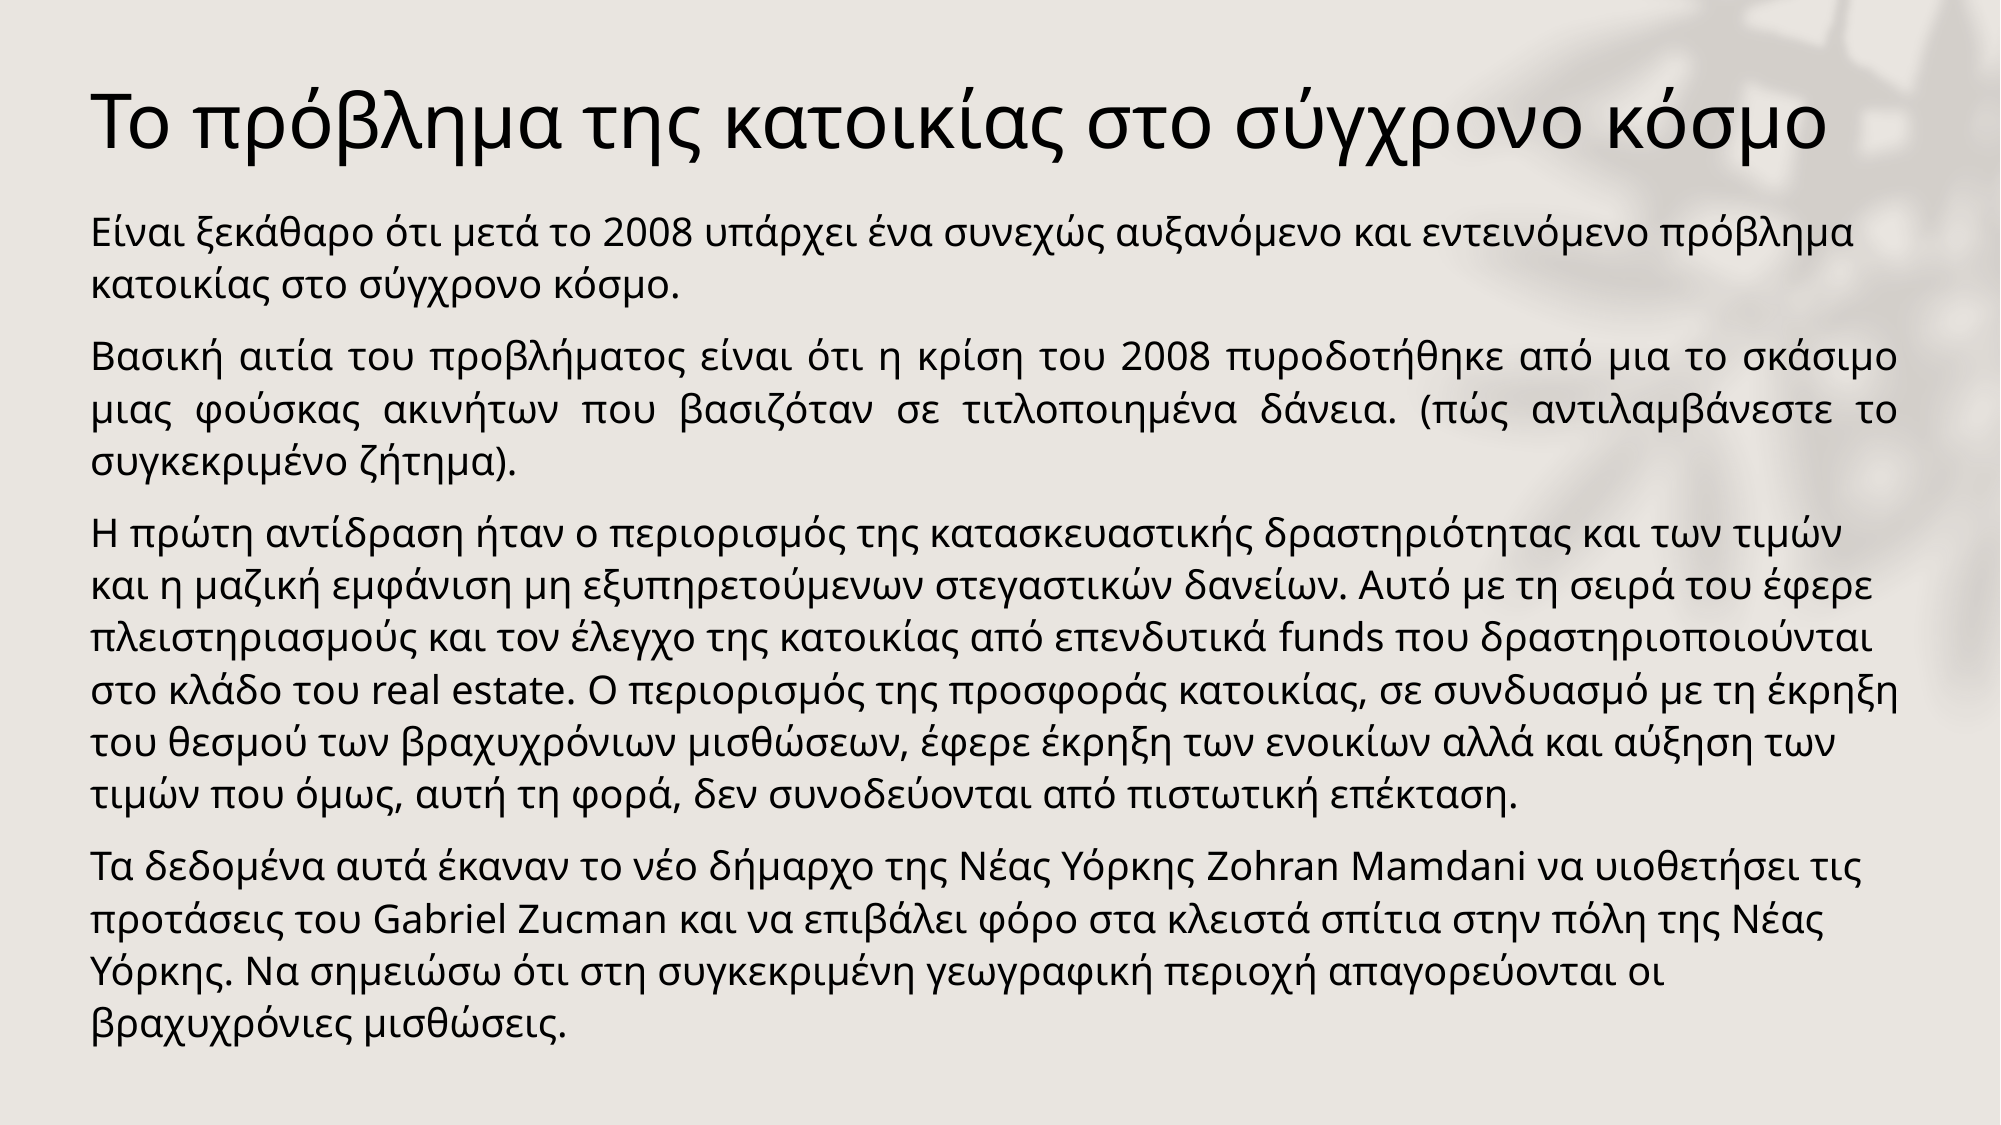

# Το πρόβλημα της κατοικίας στο σύγχρονο κόσμο
Είναι ξεκάθαρο ότι μετά το 2008 υπάρχει ένα συνεχώς αυξανόμενο και εντεινόμενο πρόβλημα κατοικίας στο σύγχρονο κόσμο.
Βασική αιτία του προβλήματος είναι ότι η κρίση του 2008 πυροδοτήθηκε από μια το σκάσιμο μιας φούσκας ακινήτων που βασιζόταν σε τιτλοποιημένα δάνεια. (πώς αντιλαμβάνεστε το συγκεκριμένο ζήτημα).
Η πρώτη αντίδραση ήταν ο περιορισμός της κατασκευαστικής δραστηριότητας και των τιμών και η μαζική εμφάνιση μη εξυπηρετούμενων στεγαστικών δανείων. Αυτό με τη σειρά του έφερε πλειστηριασμούς και τον έλεγχο της κατοικίας από επενδυτικά funds που δραστηριοποιούνται στο κλάδο του real estate. Ο περιορισμός της προσφοράς κατοικίας, σε συνδυασμό με τη έκρηξη του θεσμού των βραχυχρόνιων μισθώσεων, έφερε έκρηξη των ενοικίων αλλά και αύξηση των τιμών που όμως, αυτή τη φορά, δεν συνοδεύονται από πιστωτική επέκταση.
Τα δεδομένα αυτά έκαναν το νέο δήμαρχο της Νέας Υόρκης Zohran Mamdani να υιοθετήσει τις προτάσεις του Gabriel Zucman και να επιβάλει φόρο στα κλειστά σπίτια στην πόλη της Νέας Υόρκης. Να σημειώσω ότι στη συγκεκριμένη γεωγραφική περιοχή απαγορεύονται οι βραχυχρόνιες μισθώσεις.